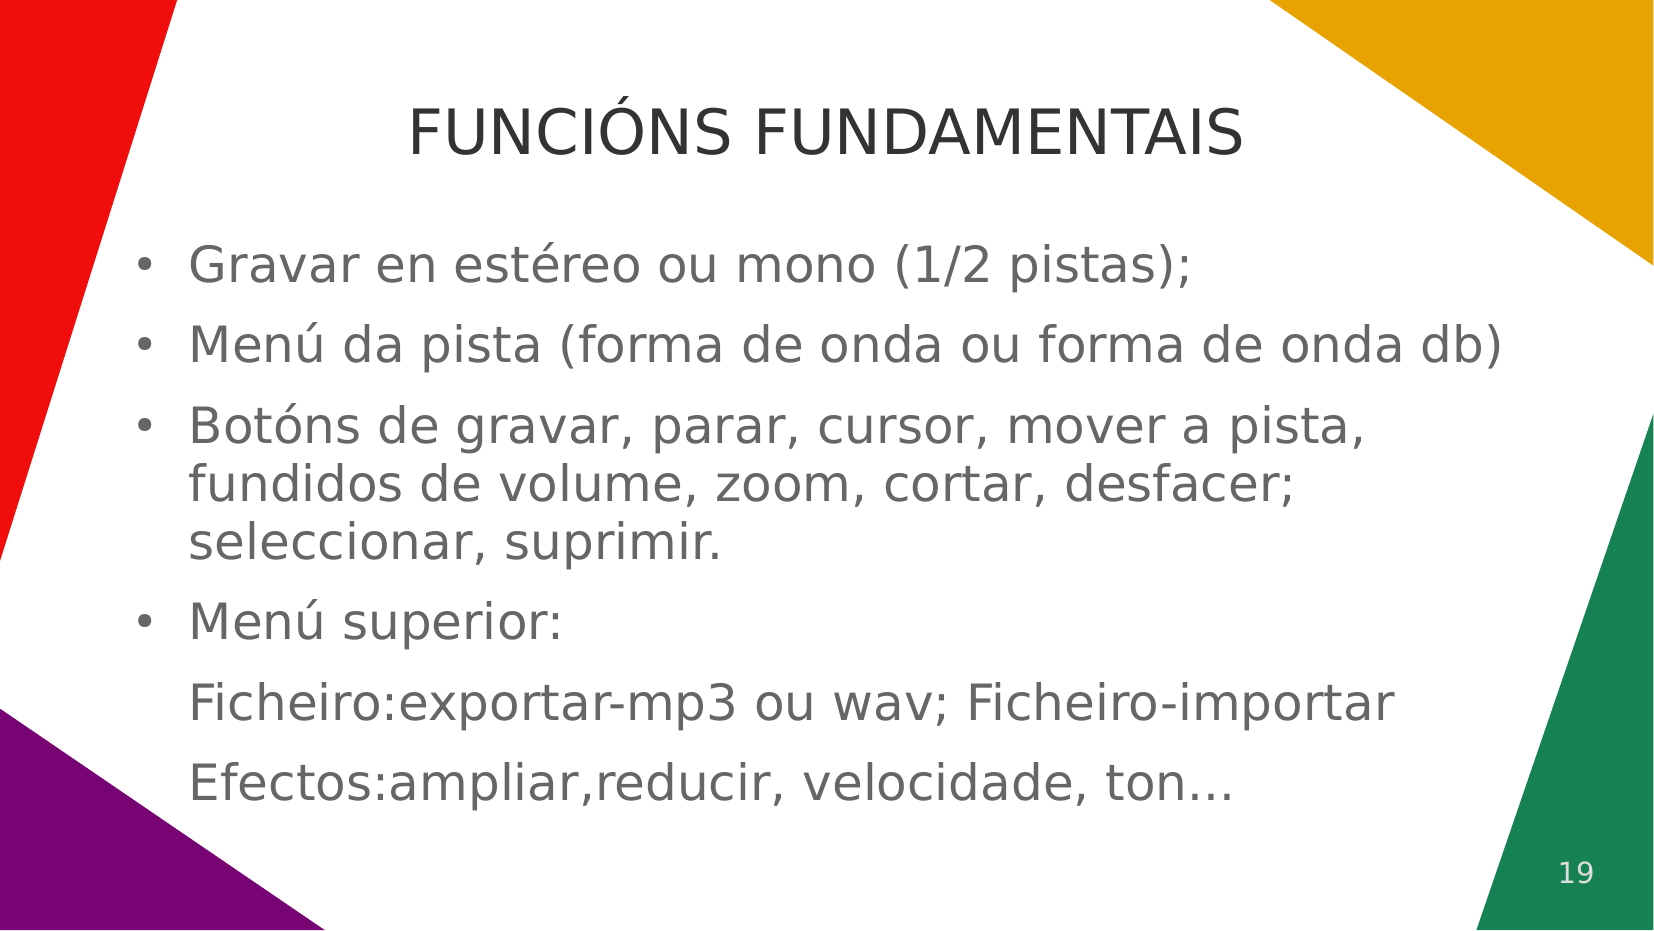

# FUNCIÓNS FUNDAMENTAIS
Gravar en estéreo ou mono (1/2 pistas);
Menú da pista (forma de onda ou forma de onda db)
Botóns de gravar, parar, cursor, mover a pista, fundidos de volume, zoom, cortar, desfacer; seleccionar, suprimir.
Menú superior:
Ficheiro:exportar-mp3 ou wav; Ficheiro-importar
Efectos:ampliar,reducir, velocidade, ton...
19